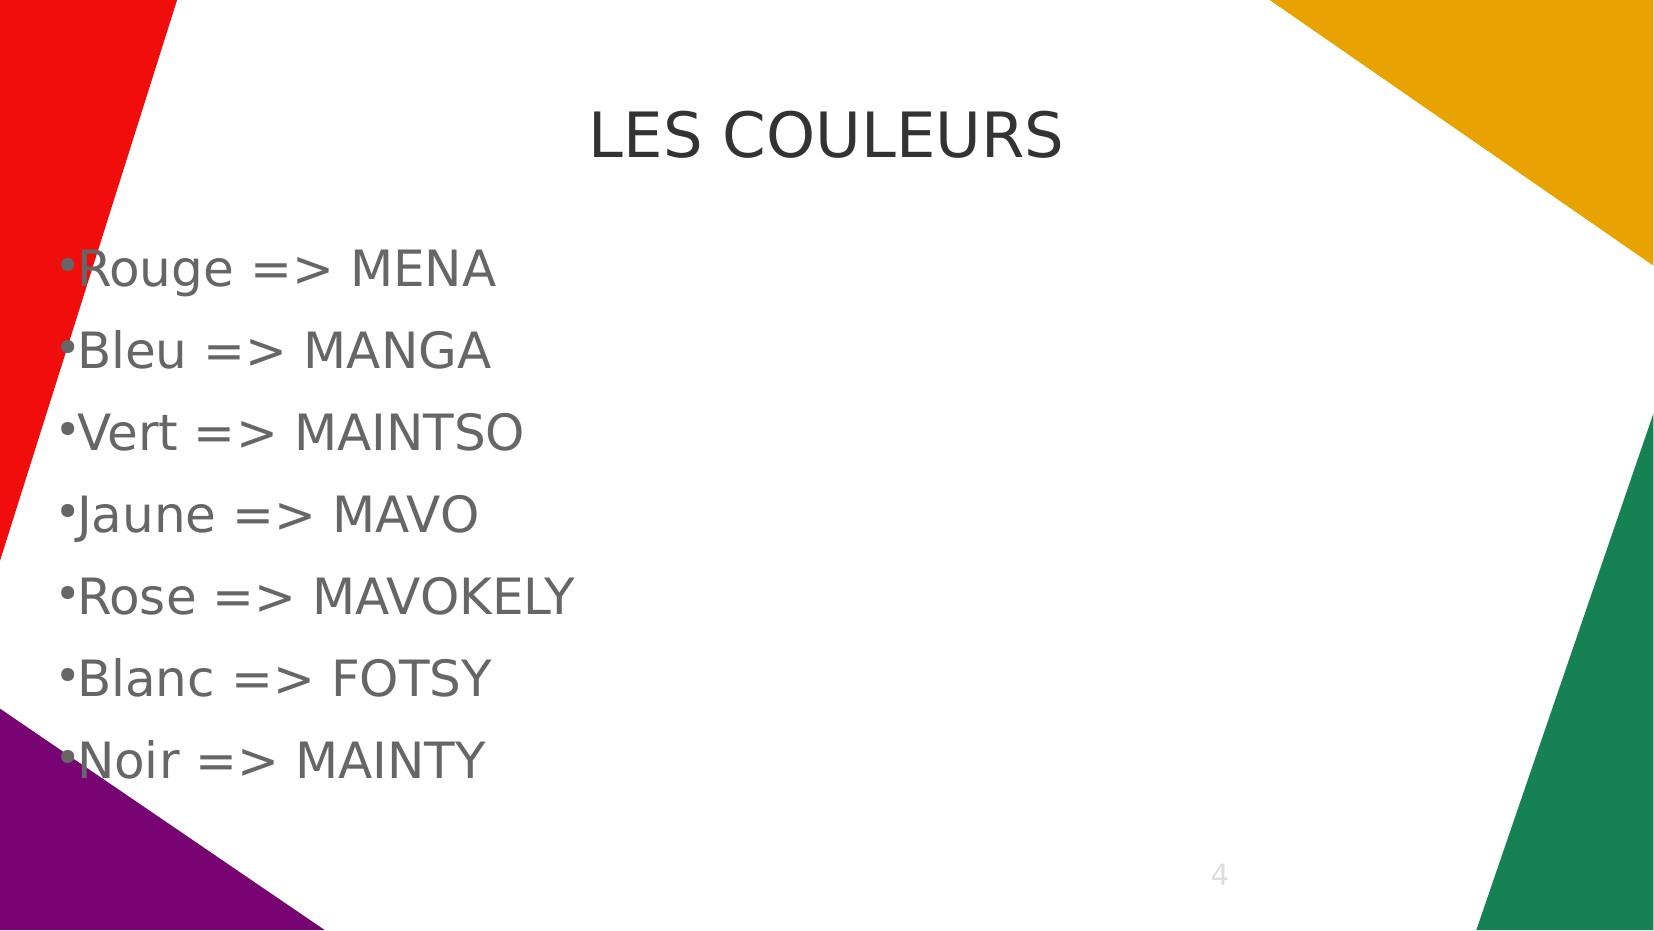

# LES COULEURS
Rouge => MENA
Bleu => MANGA
Vert => MAINTSO
Jaune => MAVO
Rose => MAVOKELY
Blanc => FOTSY
Noir => MAINTY